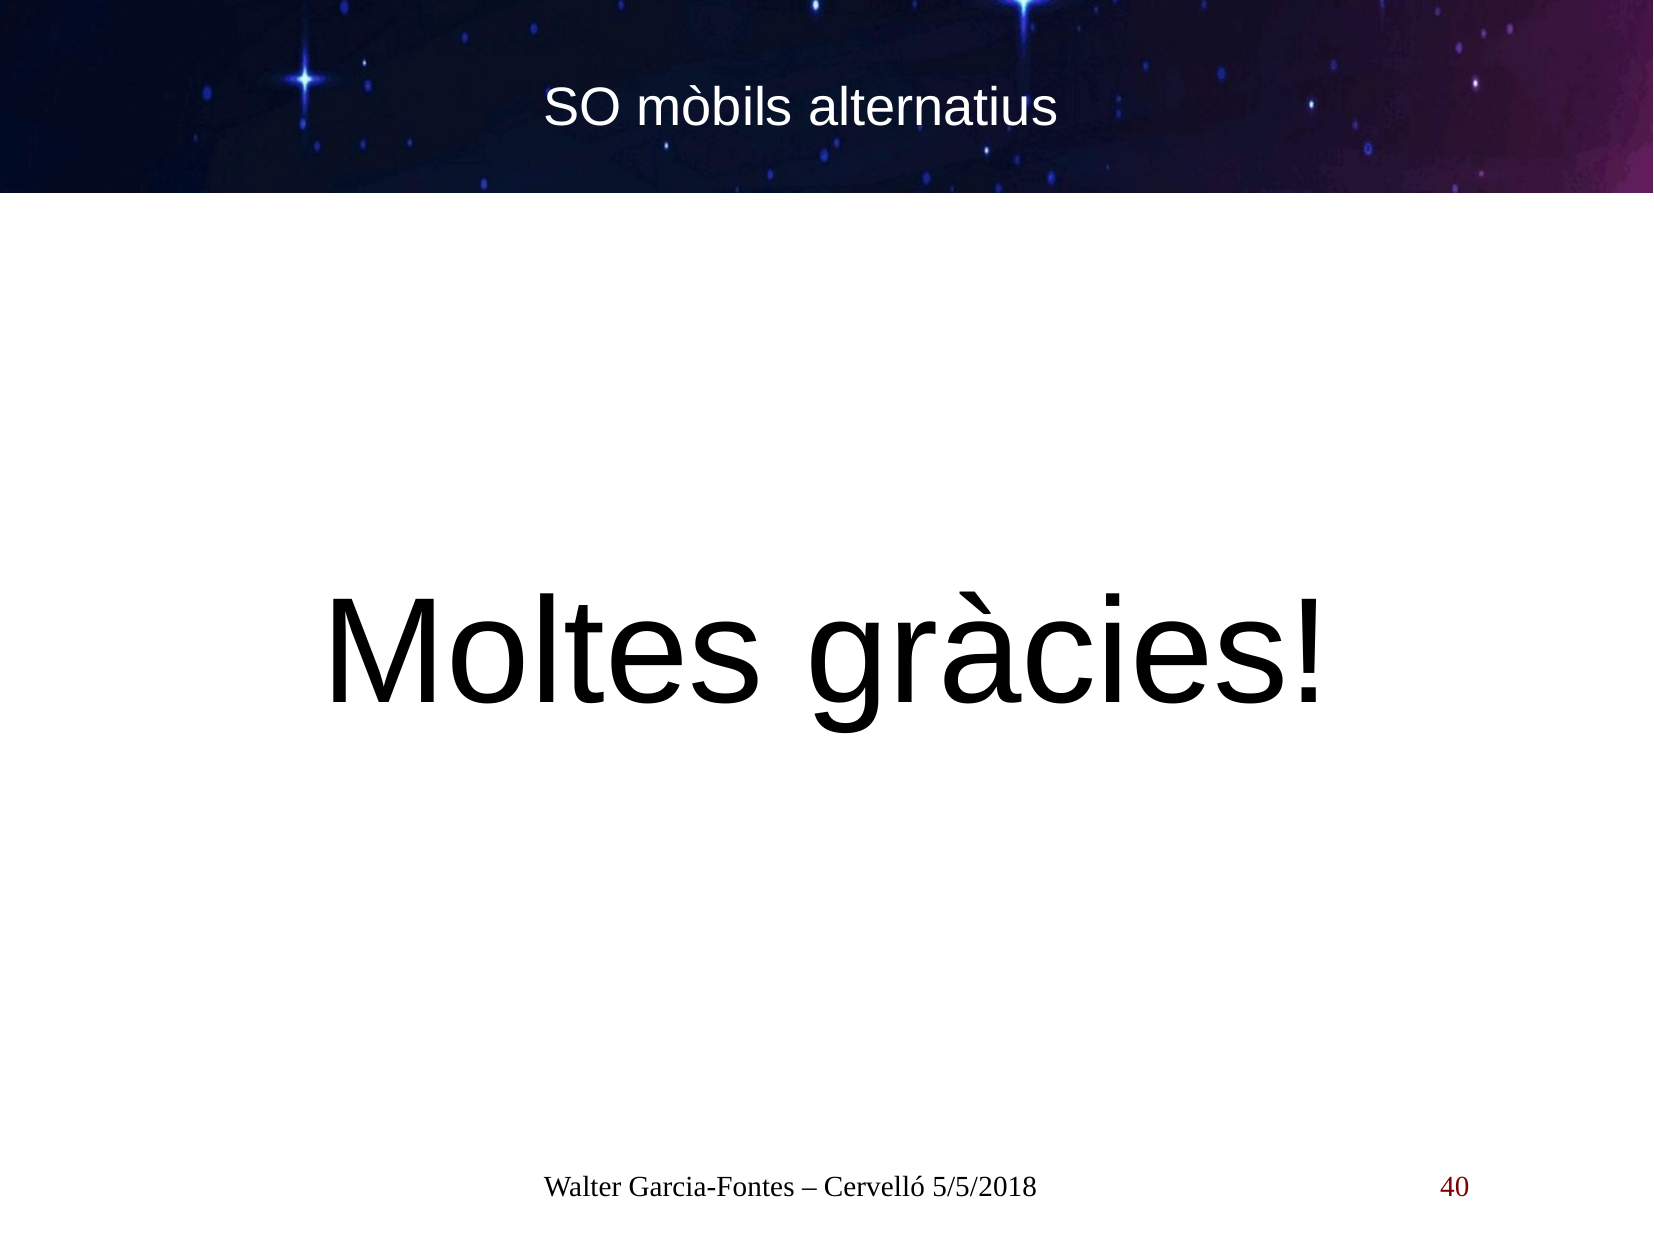

# SO mòbils alternatius
Moltes gràcies!
Walter Garcia-Fontes - Cervelló - 5/05/2018
40